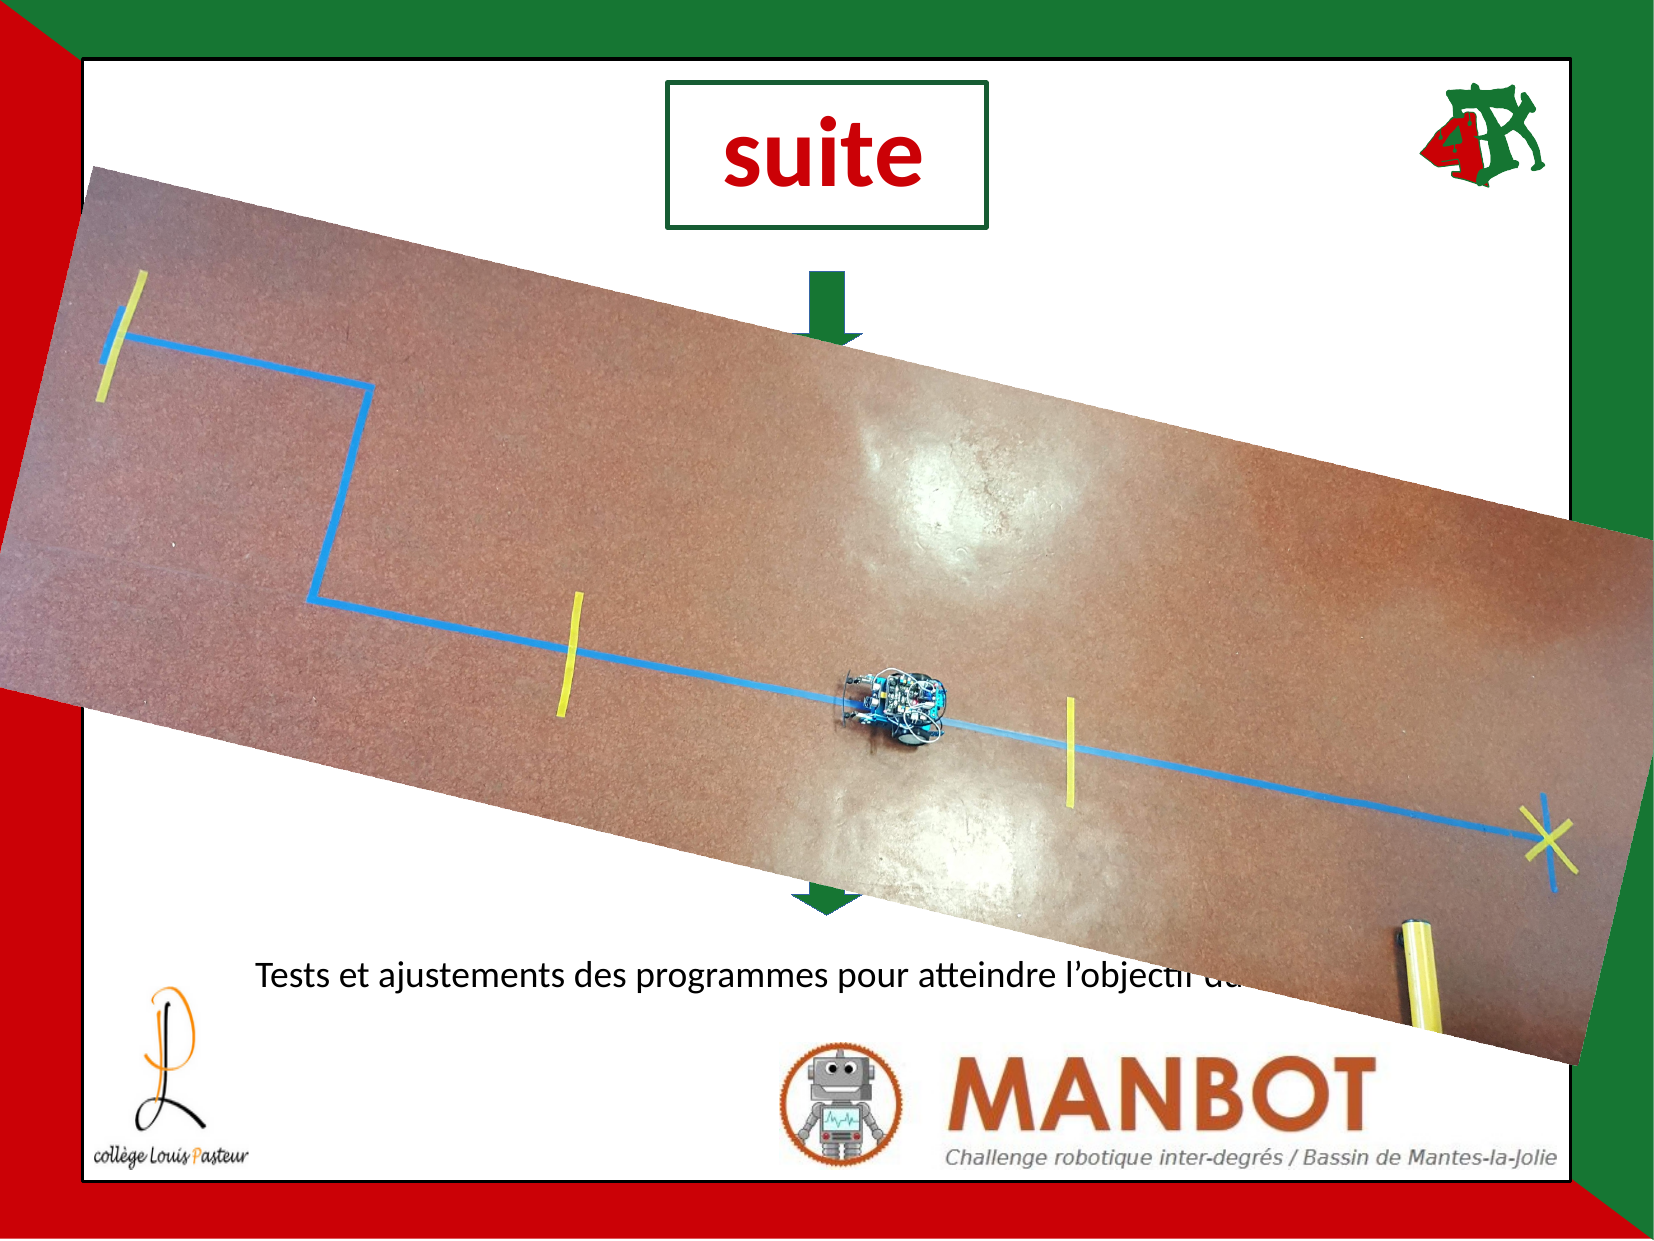

suite
 Validation du choix de capteur
Conception du programme d’évitement
Fusion des programmes
Tests et ajustements des programmes pour atteindre l’objectif du challenge